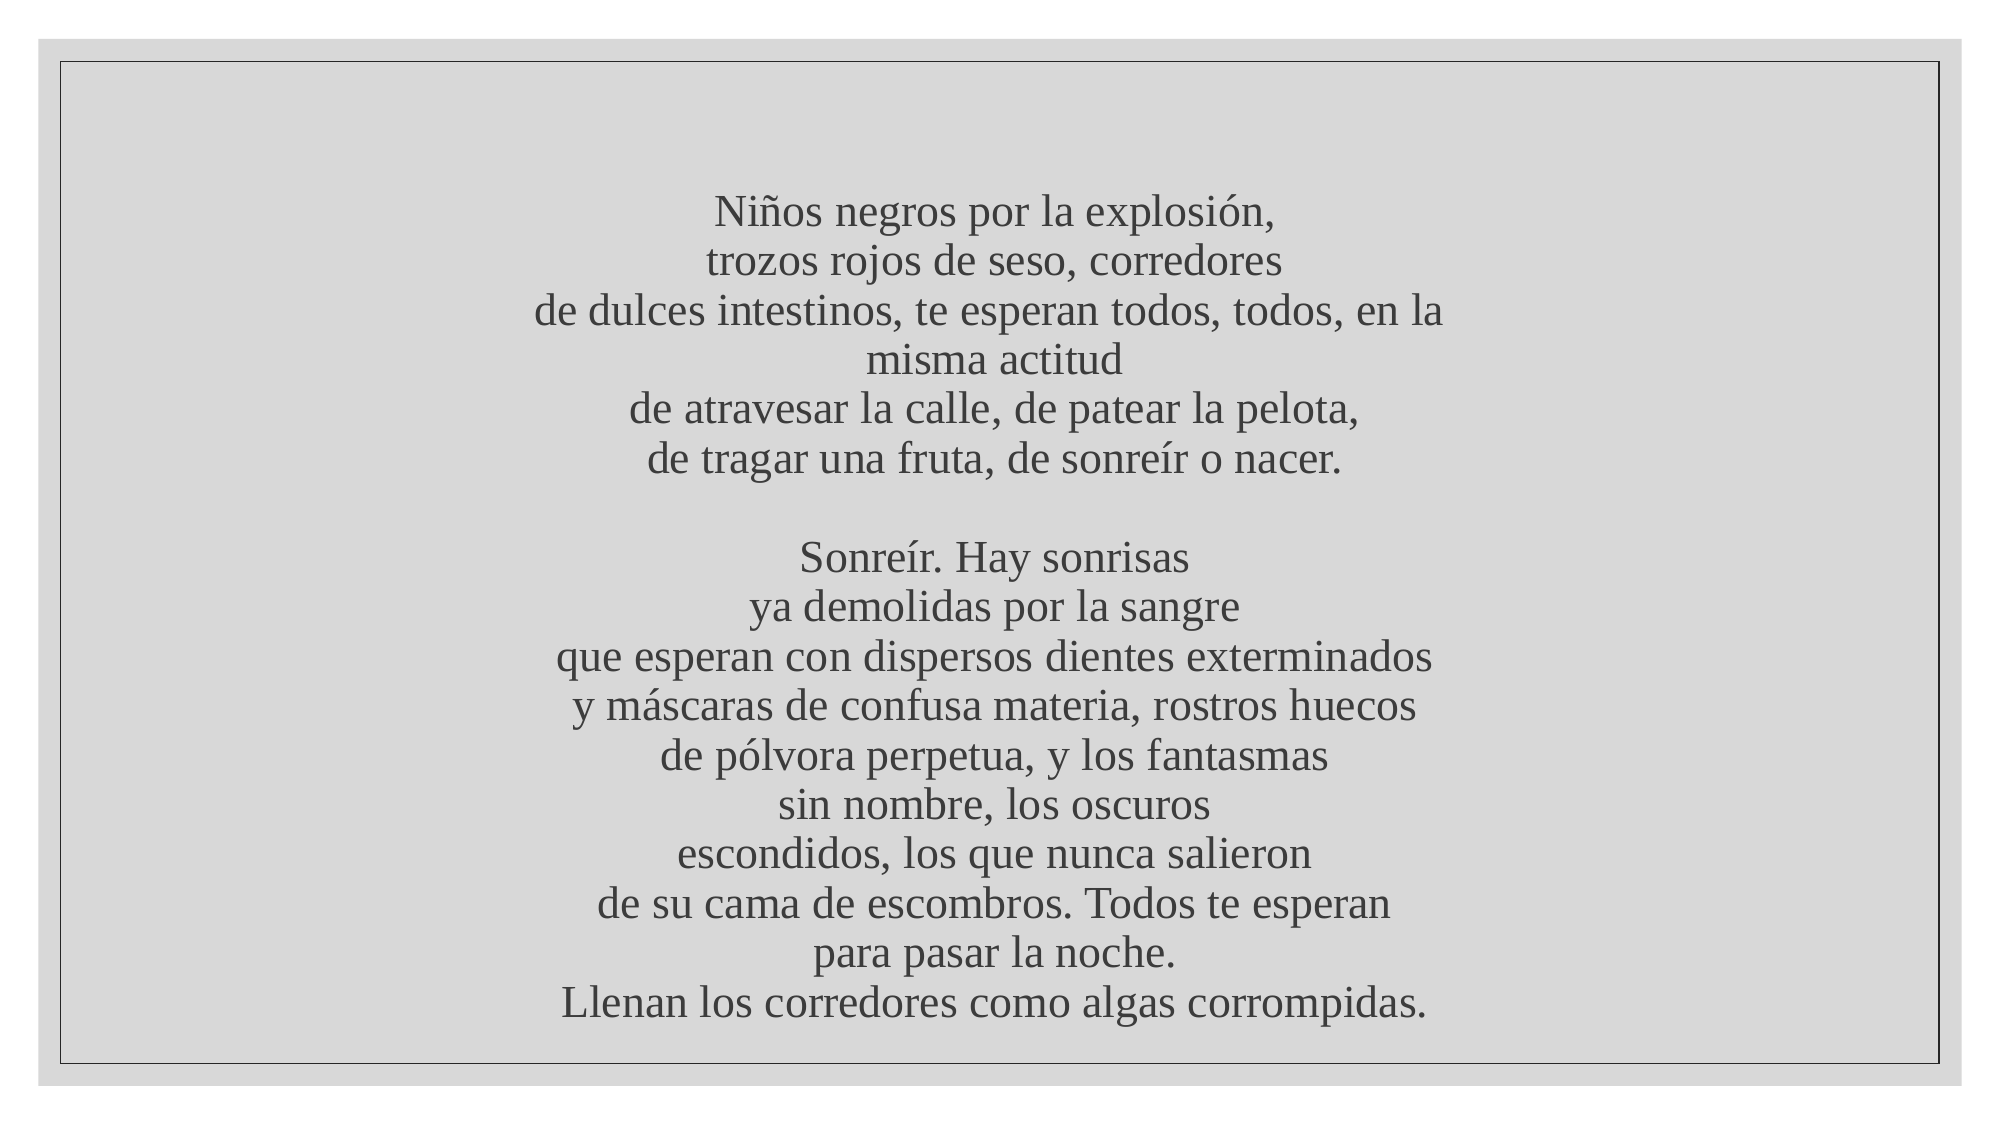

#
Niños negros por la explosión,
trozos rojos de seso, corredores
de dulces intestinos, te esperan todos, todos, en la 
misma actitud
de atravesar la calle, de patear la pelota,
de tragar una fruta, de sonreír o nacer.
Sonreír. Hay sonrisas
ya demolidas por la sangre
que esperan con dispersos dientes exterminados
y máscaras de confusa materia, rostros huecos
de pólvora perpetua, y los fantasmas
sin nombre, los oscuros
escondidos, los que nunca salieron
de su cama de escombros. Todos te esperan
para pasar la noche.
Llenan los corredores como algas corrompidas.